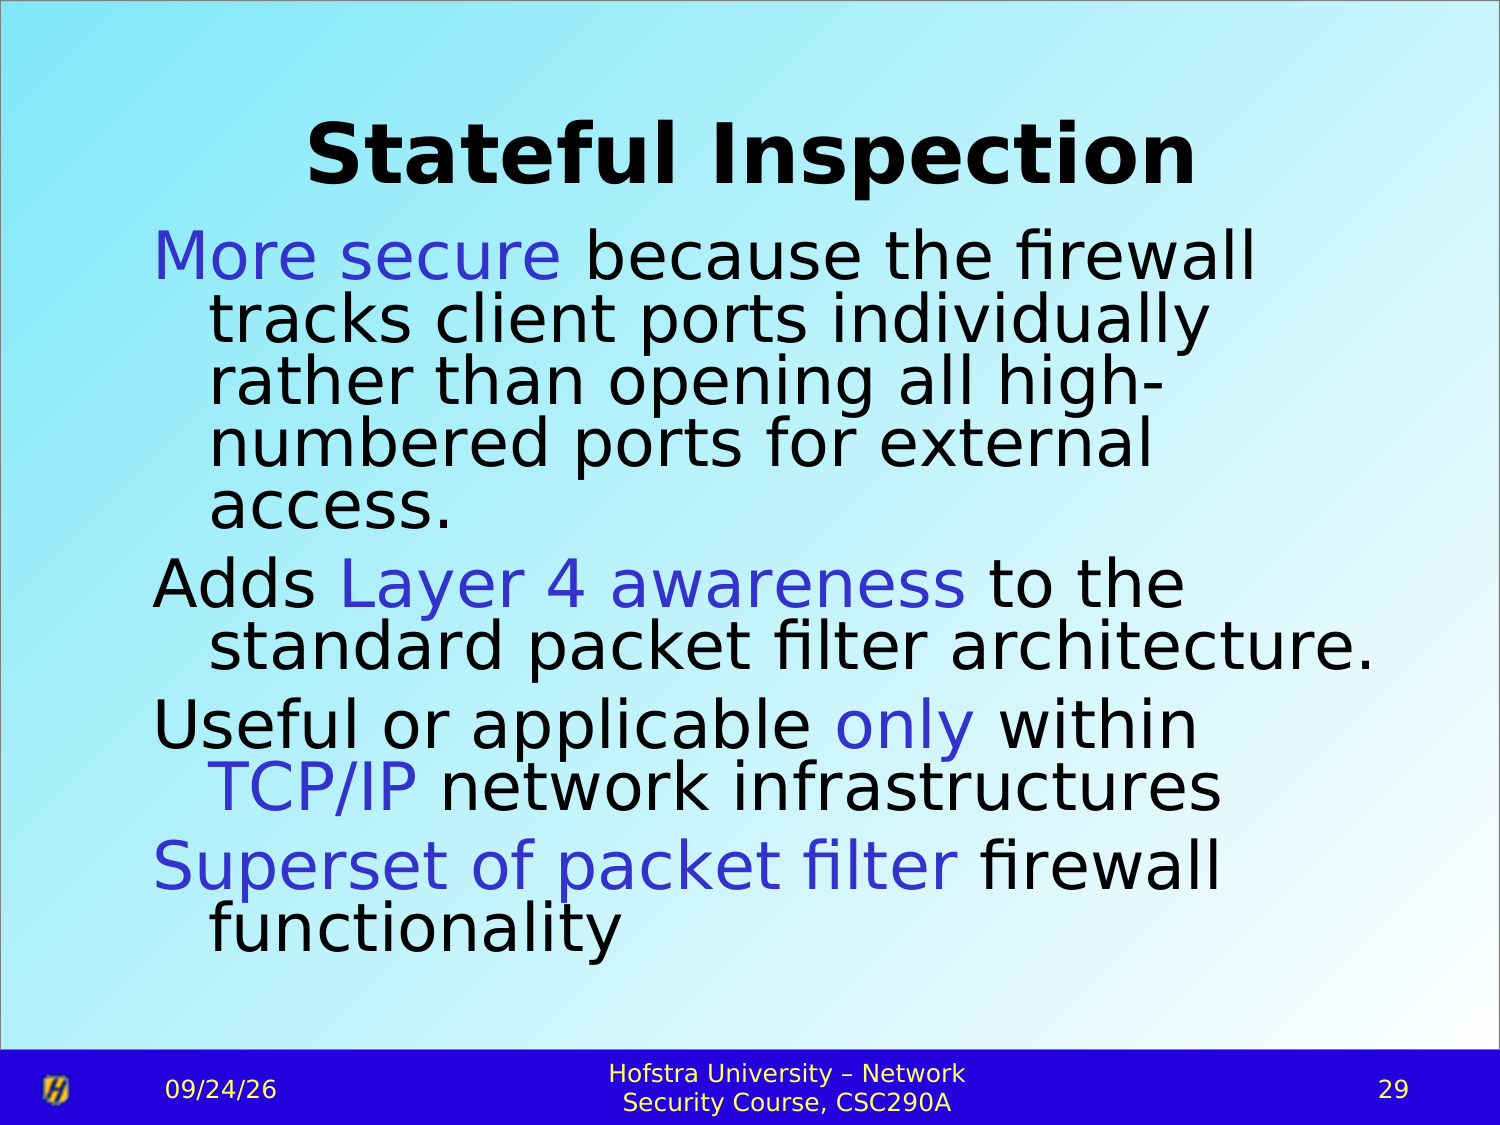

# Stateful Inspection
More secure because the firewall tracks client ports individually rather than opening all high-numbered ports for external access.
Adds Layer 4 awareness to the standard packet filter architecture.
Useful or applicable only within TCP/IP network infrastructures
Superset of packet filter firewall functionality
29